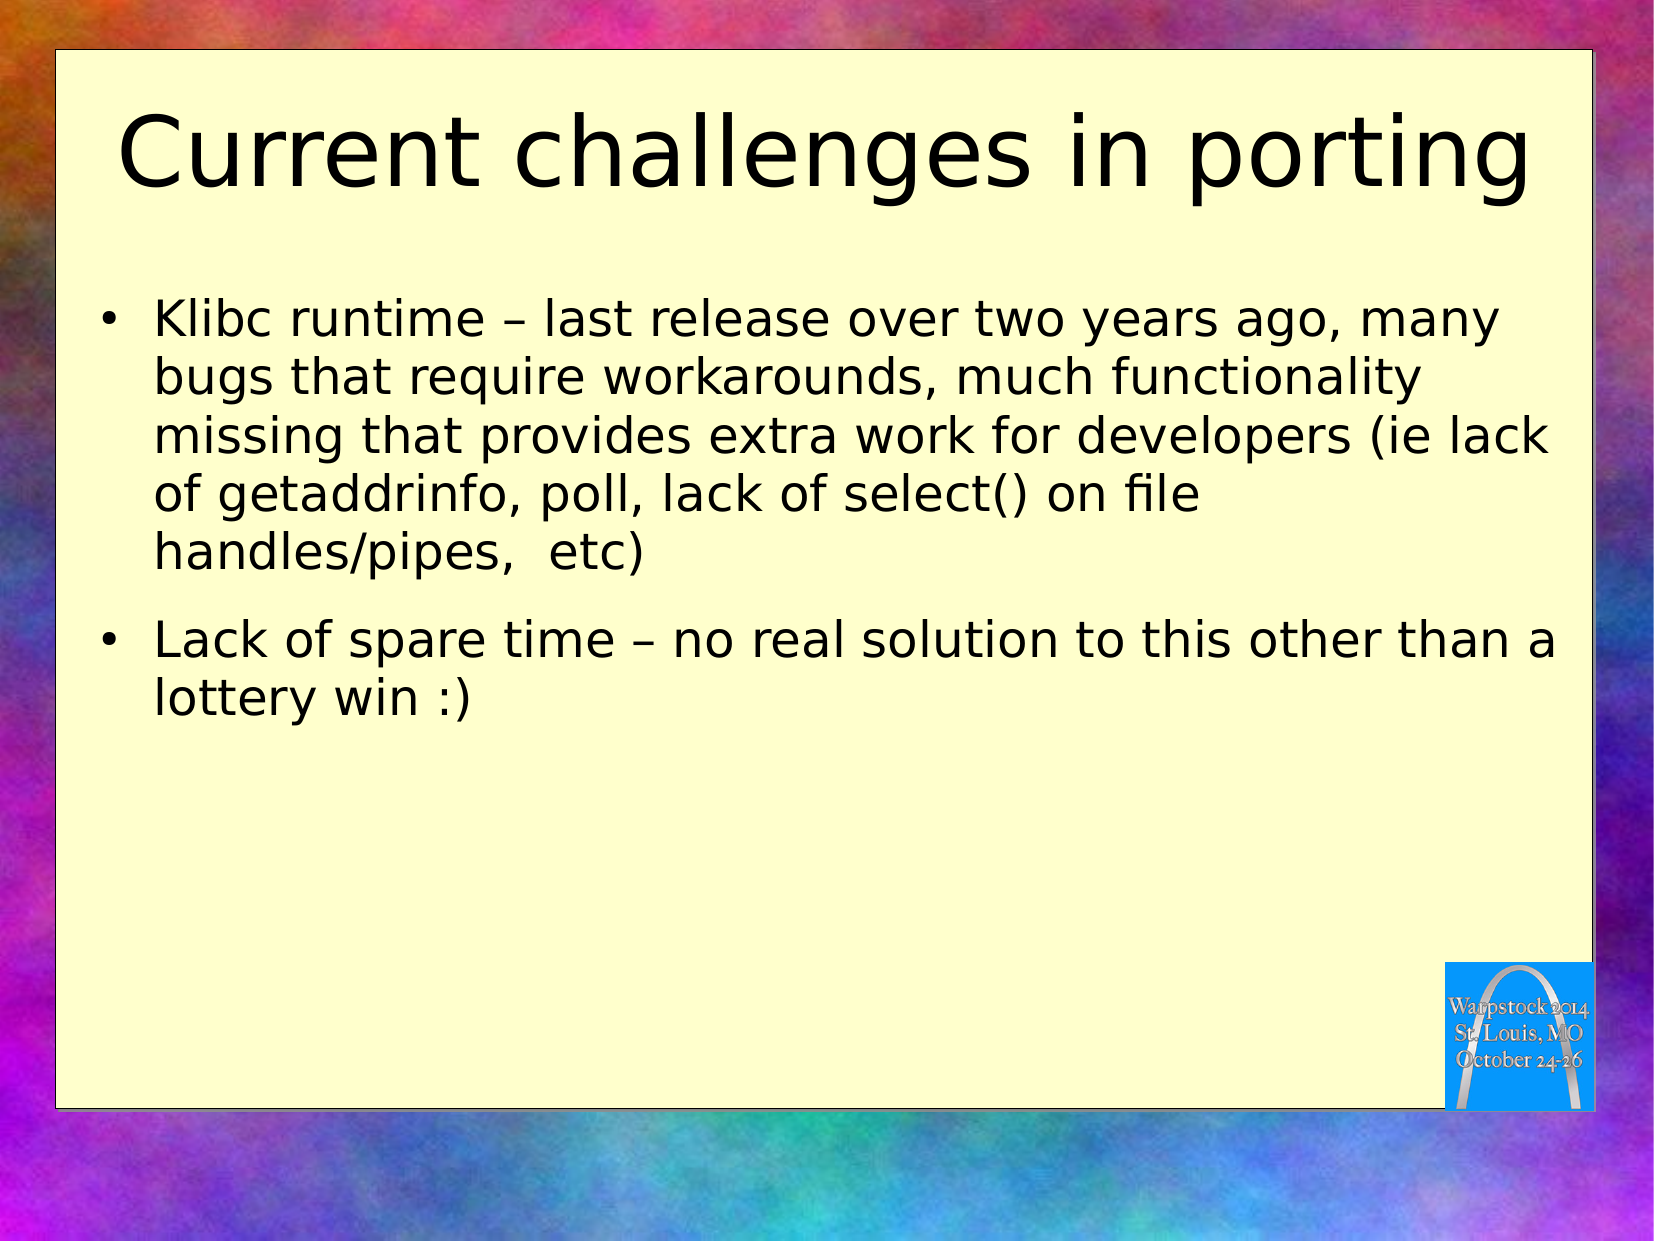

# Current challenges in porting
Klibc runtime – last release over two years ago, many bugs that require workarounds, much functionality missing that provides extra work for developers (ie lack of getaddrinfo, poll, lack of select() on file handles/pipes, etc)
Lack of spare time – no real solution to this other than a lottery win :)